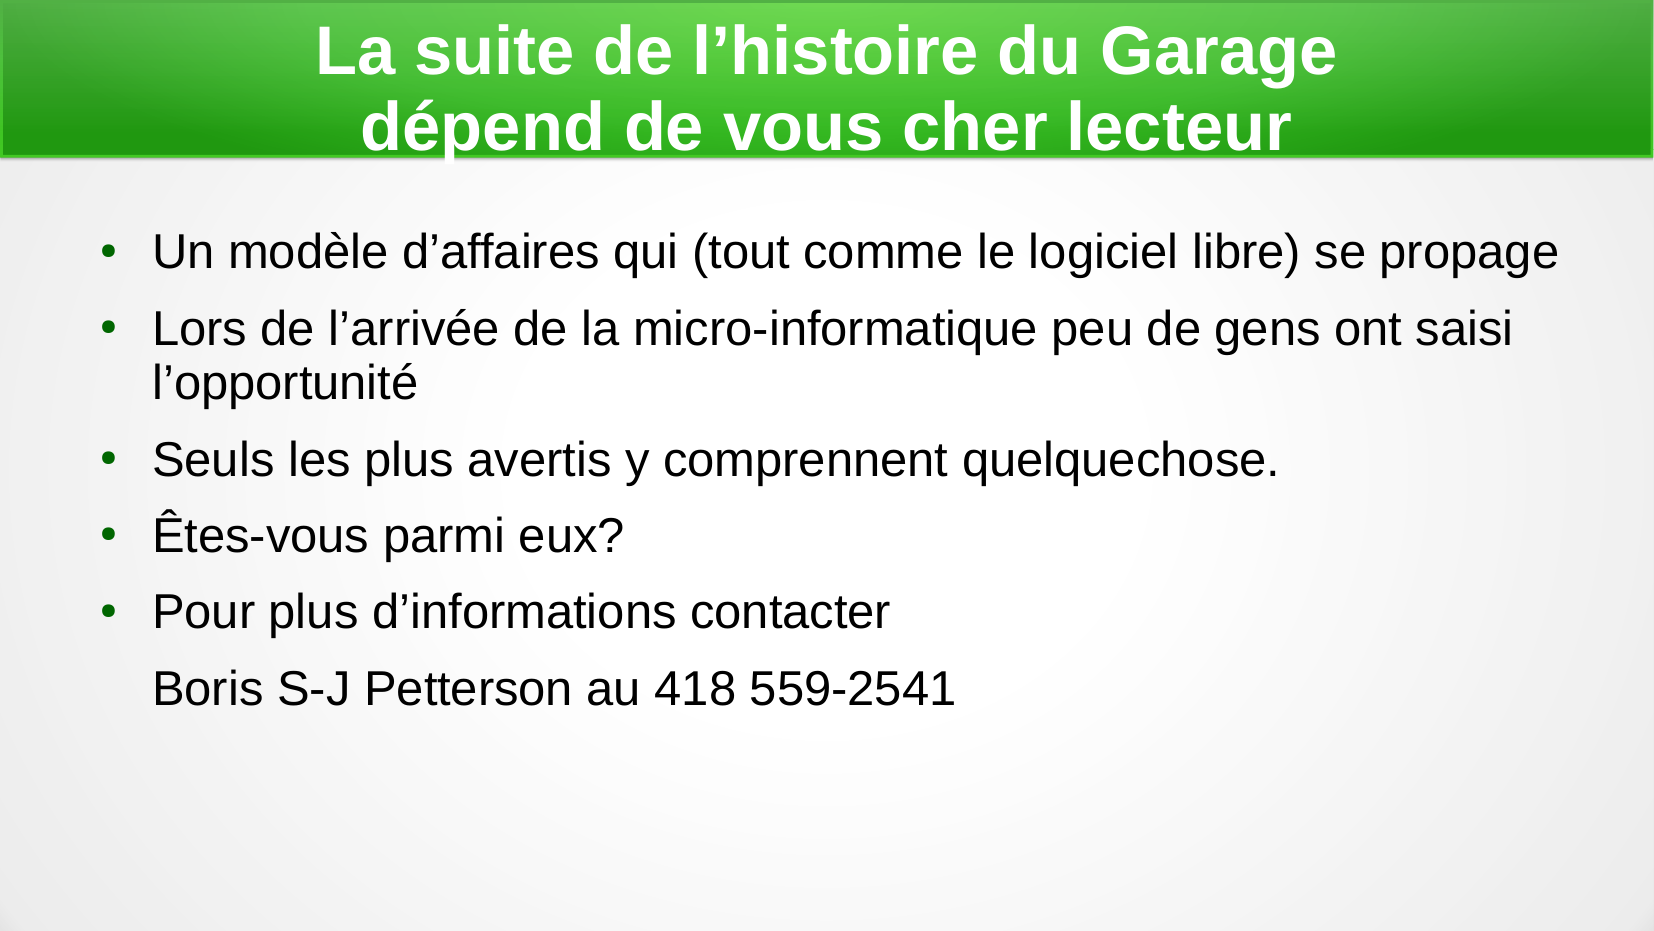

# La suite de l’histoire du Garage dépend de vous cher lecteur
Un modèle d’affaires qui (tout comme le logiciel libre) se propage
Lors de l’arrivée de la micro-informatique peu de gens ont saisi l’opportunité
Seuls les plus avertis y comprennent quelquechose.
Êtes-vous parmi eux?
Pour plus d’informations contacter
Boris S-J Petterson au 418 559-2541